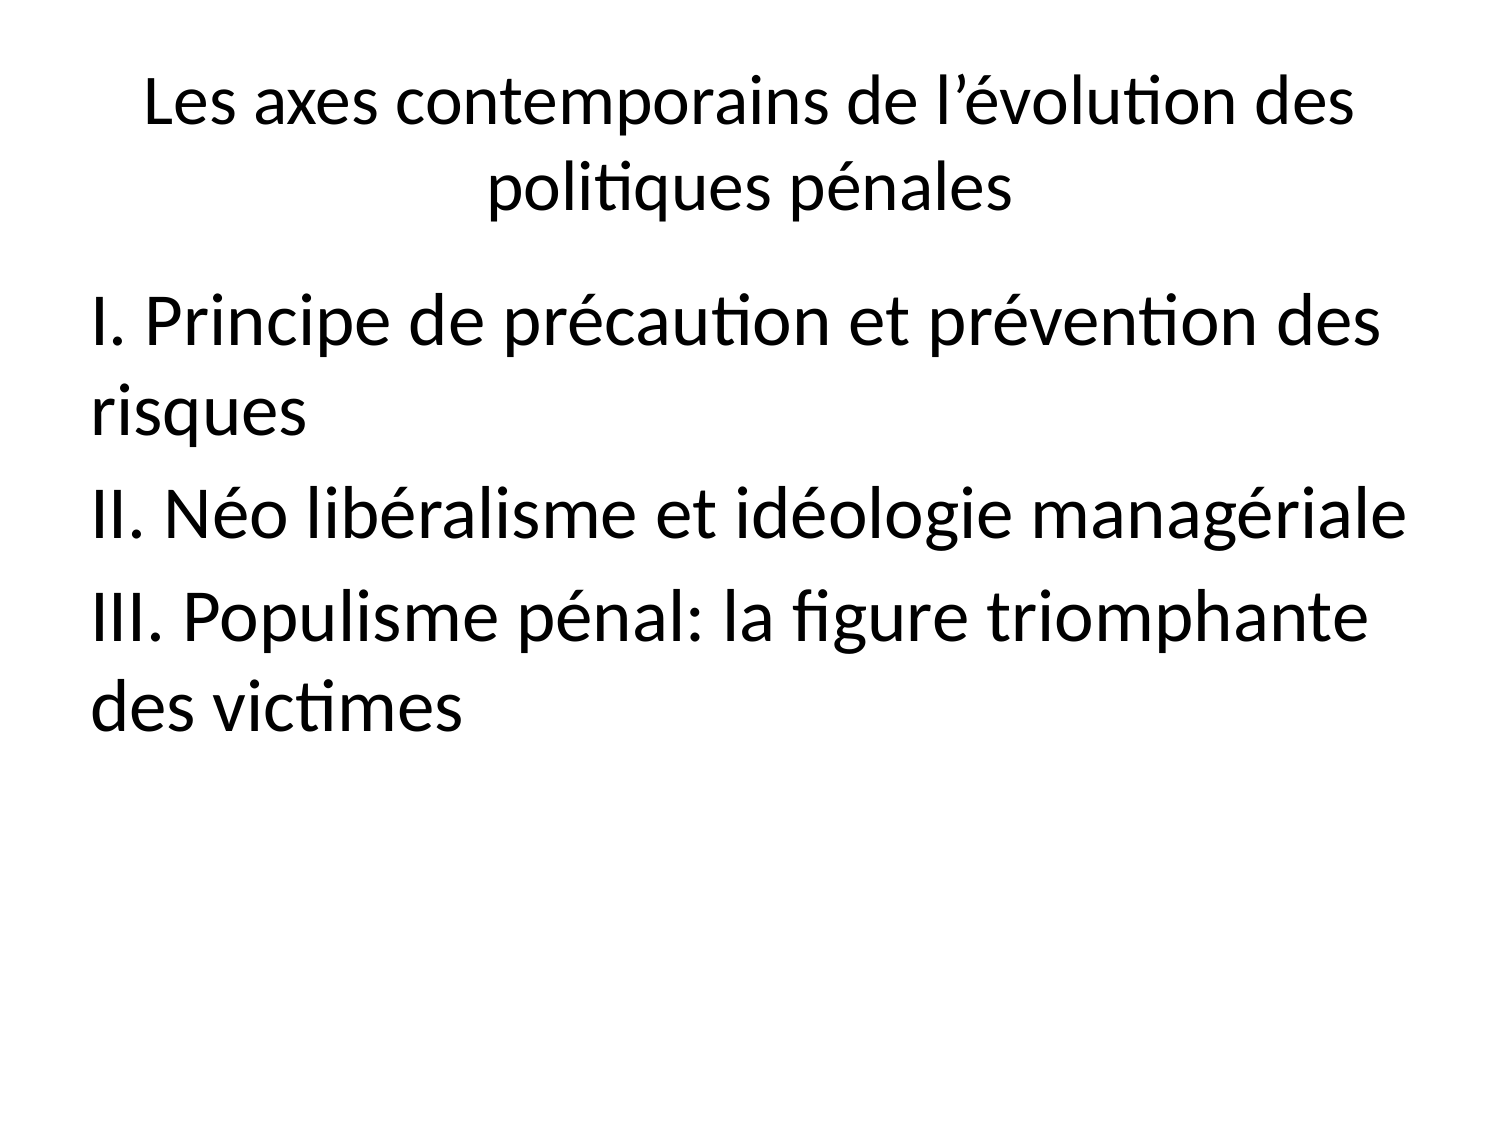

# Les axes contemporains de l’évolution des politiques pénales
I. Principe de précaution et prévention des risques
II. Néo libéralisme et idéologie managériale
III. Populisme pénal: la figure triomphante des victimes